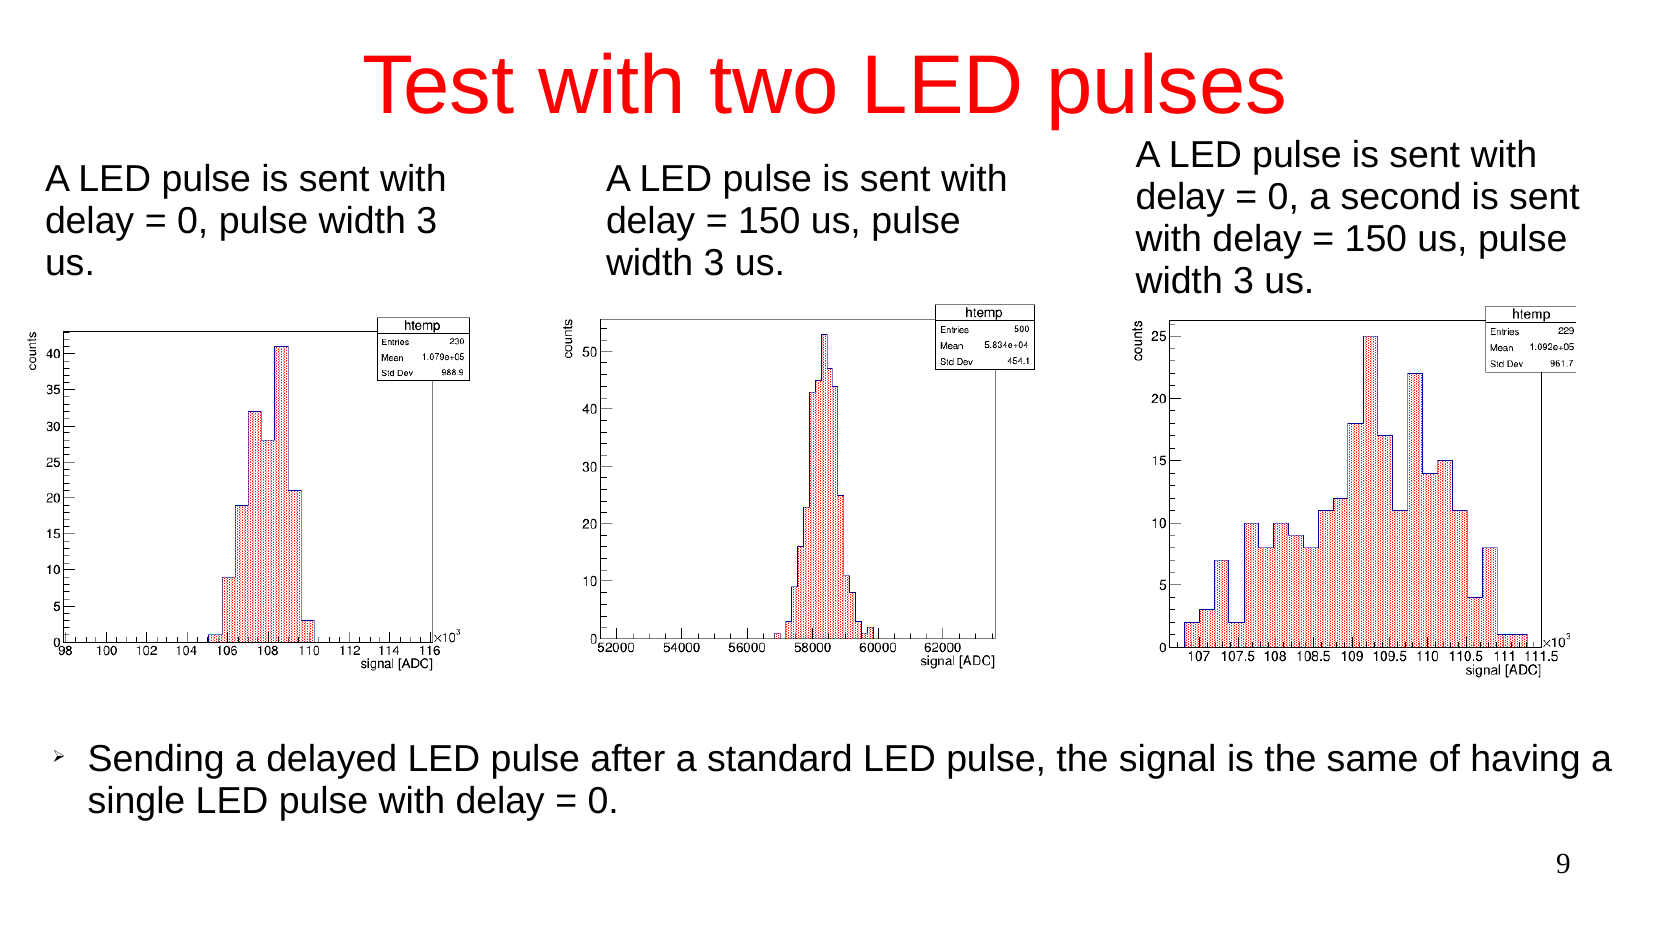

# Test with two LED pulses
A LED pulse is sent with delay = 0, a second is sent with delay = 150 us, pulse width 3 us.
A LED pulse is sent with delay = 0, pulse width 3 us.
A LED pulse is sent with delay = 150 us, pulse width 3 us.
Sending a delayed LED pulse after a standard LED pulse, the signal is the same of having a single LED pulse with delay = 0.
9